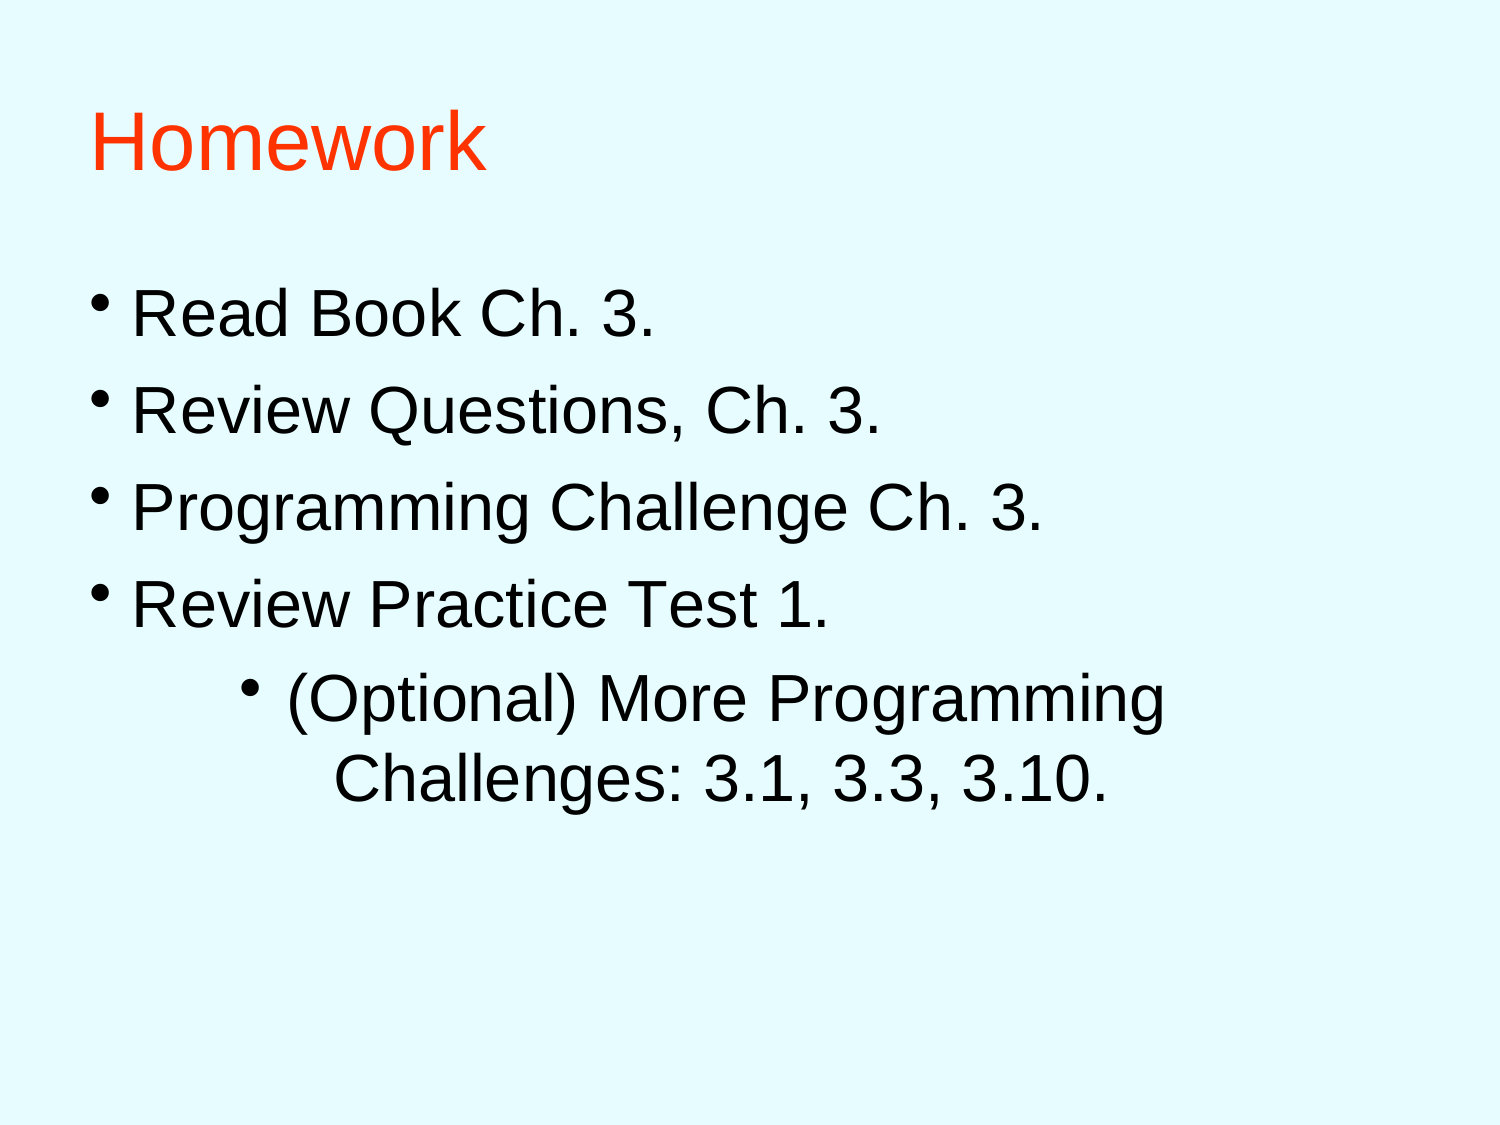

# Homework
 Read Book Ch. 3.
 Review Questions, Ch. 3.
 Programming Challenge Ch. 3.
 Review Practice Test 1.
(Optional) More Programming Challenges: 3.1, 3.3, 3.10.